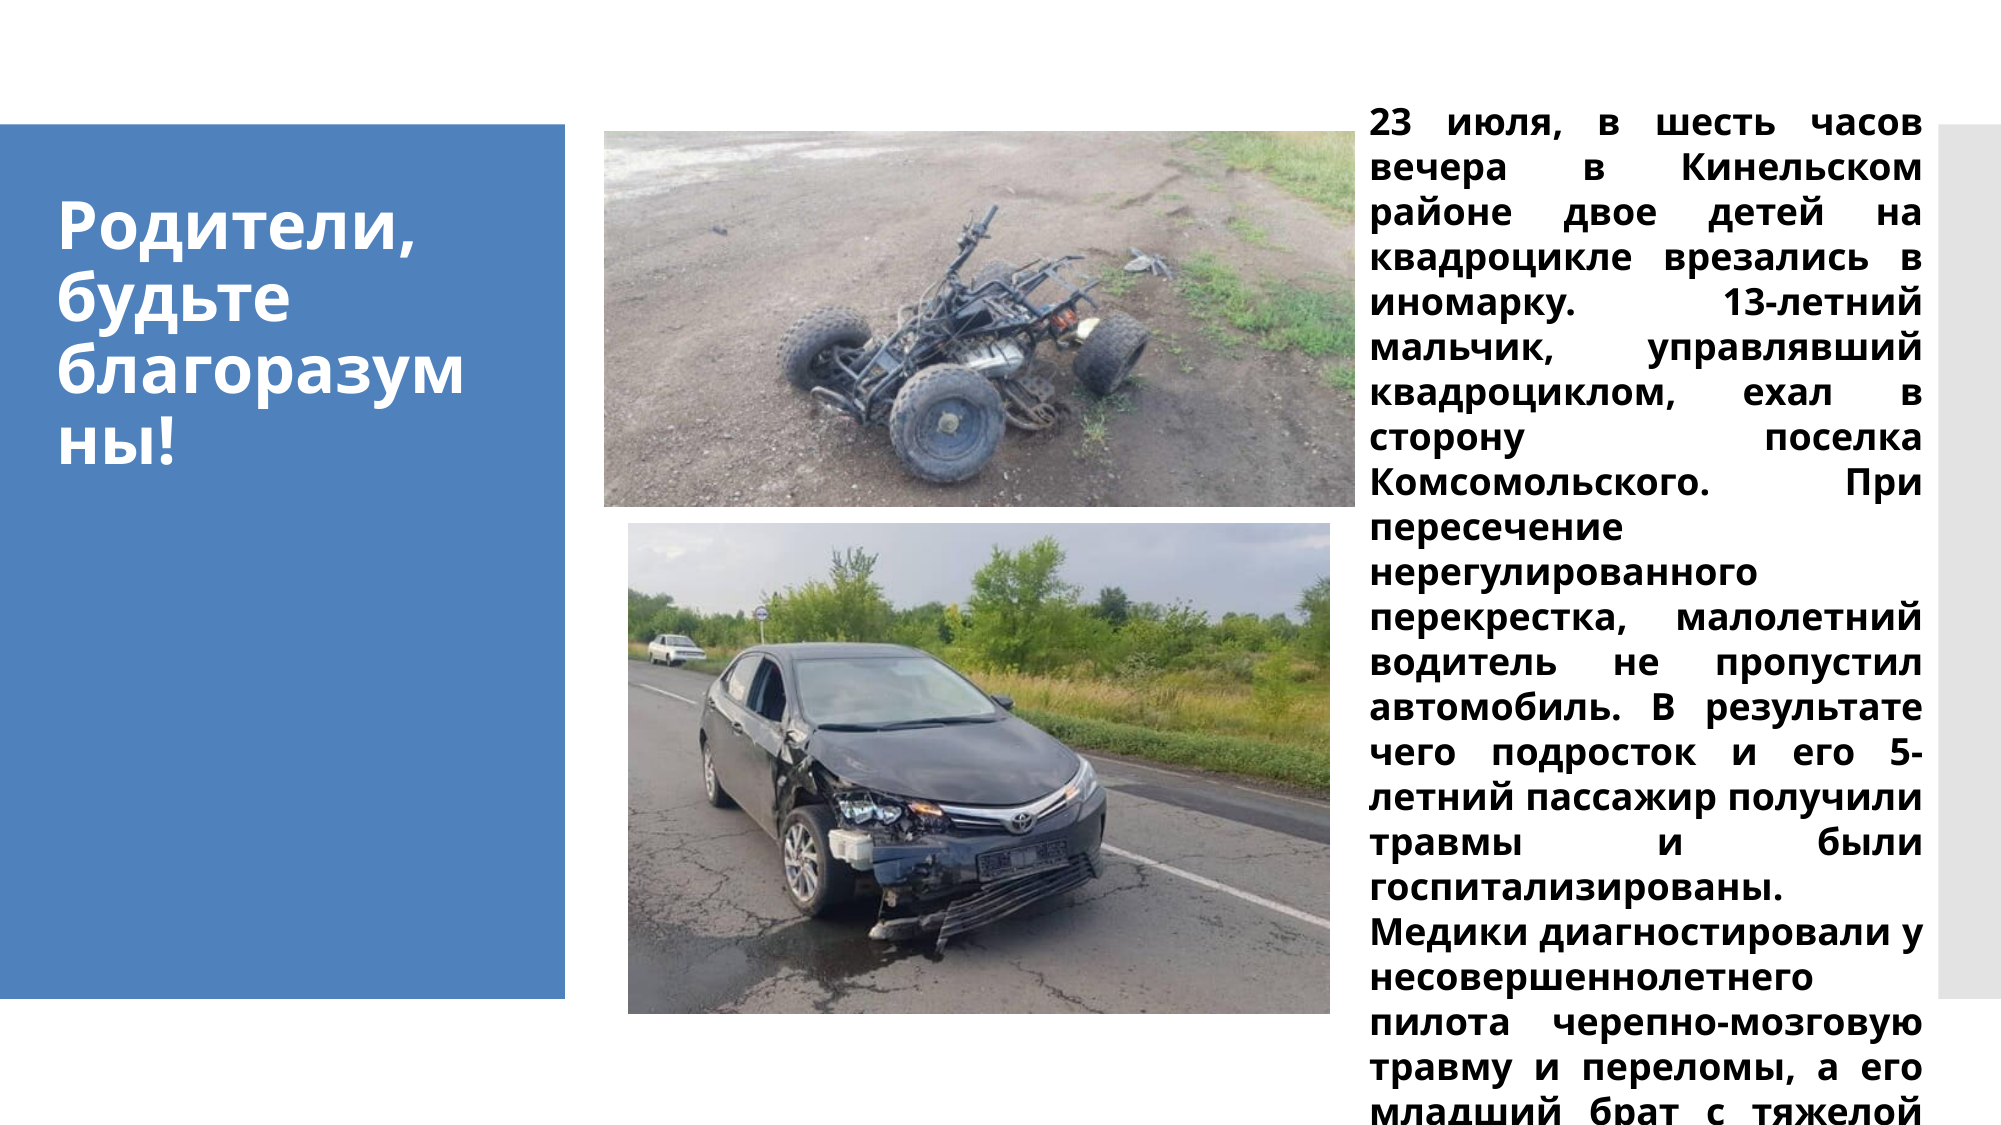

23 июля, в шесть часов вечера в Кинельском районе двое детей на квадроцикле врезались в иномарку. 13-летний мальчик, управлявший квадроциклом, ехал в сторону поселка Комсомольского. При пересечение нерегулированного перекрестка, малолетний водитель не пропустил автомобиль. В результате чего подросток и его 5-летний пассажир получили травмы и были госпитализированы.
Медики диагностировали у несовершеннолетнего пилота черепно-мозговую травму и переломы, а его младший брат с тяжелой травмой головного мозга находиться в реанимации.
# Родители, будьте благоразумны!